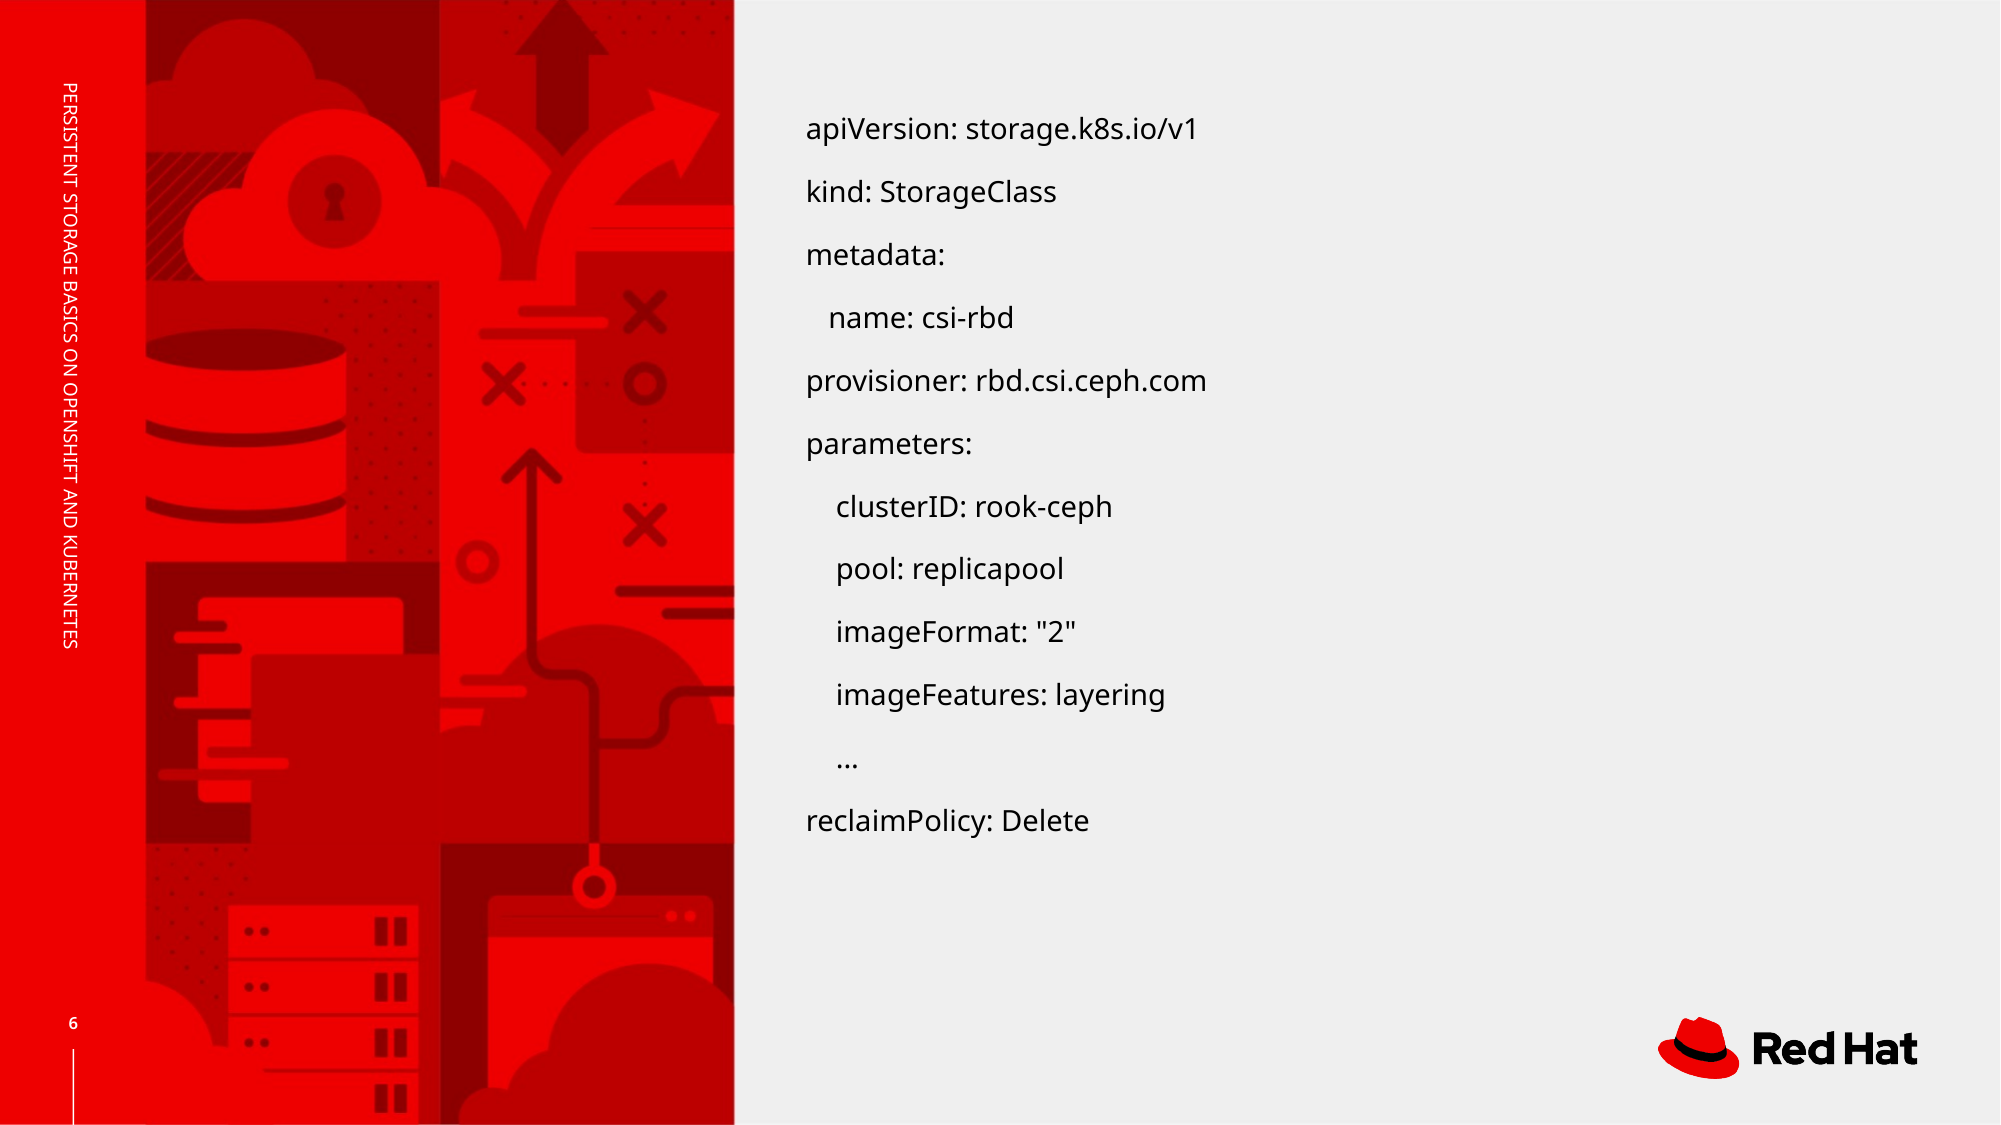

#
apiVersion: storage.k8s.io/v1
kind: StorageClass
metadata:
 name: csi-rbd
provisioner: rbd.csi.ceph.com
parameters:
 clusterID: rook-ceph
 pool: replicapool
 imageFormat: "2"
 imageFeatures: layering
 ...
reclaimPolicy: Delete
PERSISTENT STORAGE BASICS ON OPENSHIFT AND KUBERNETES
6